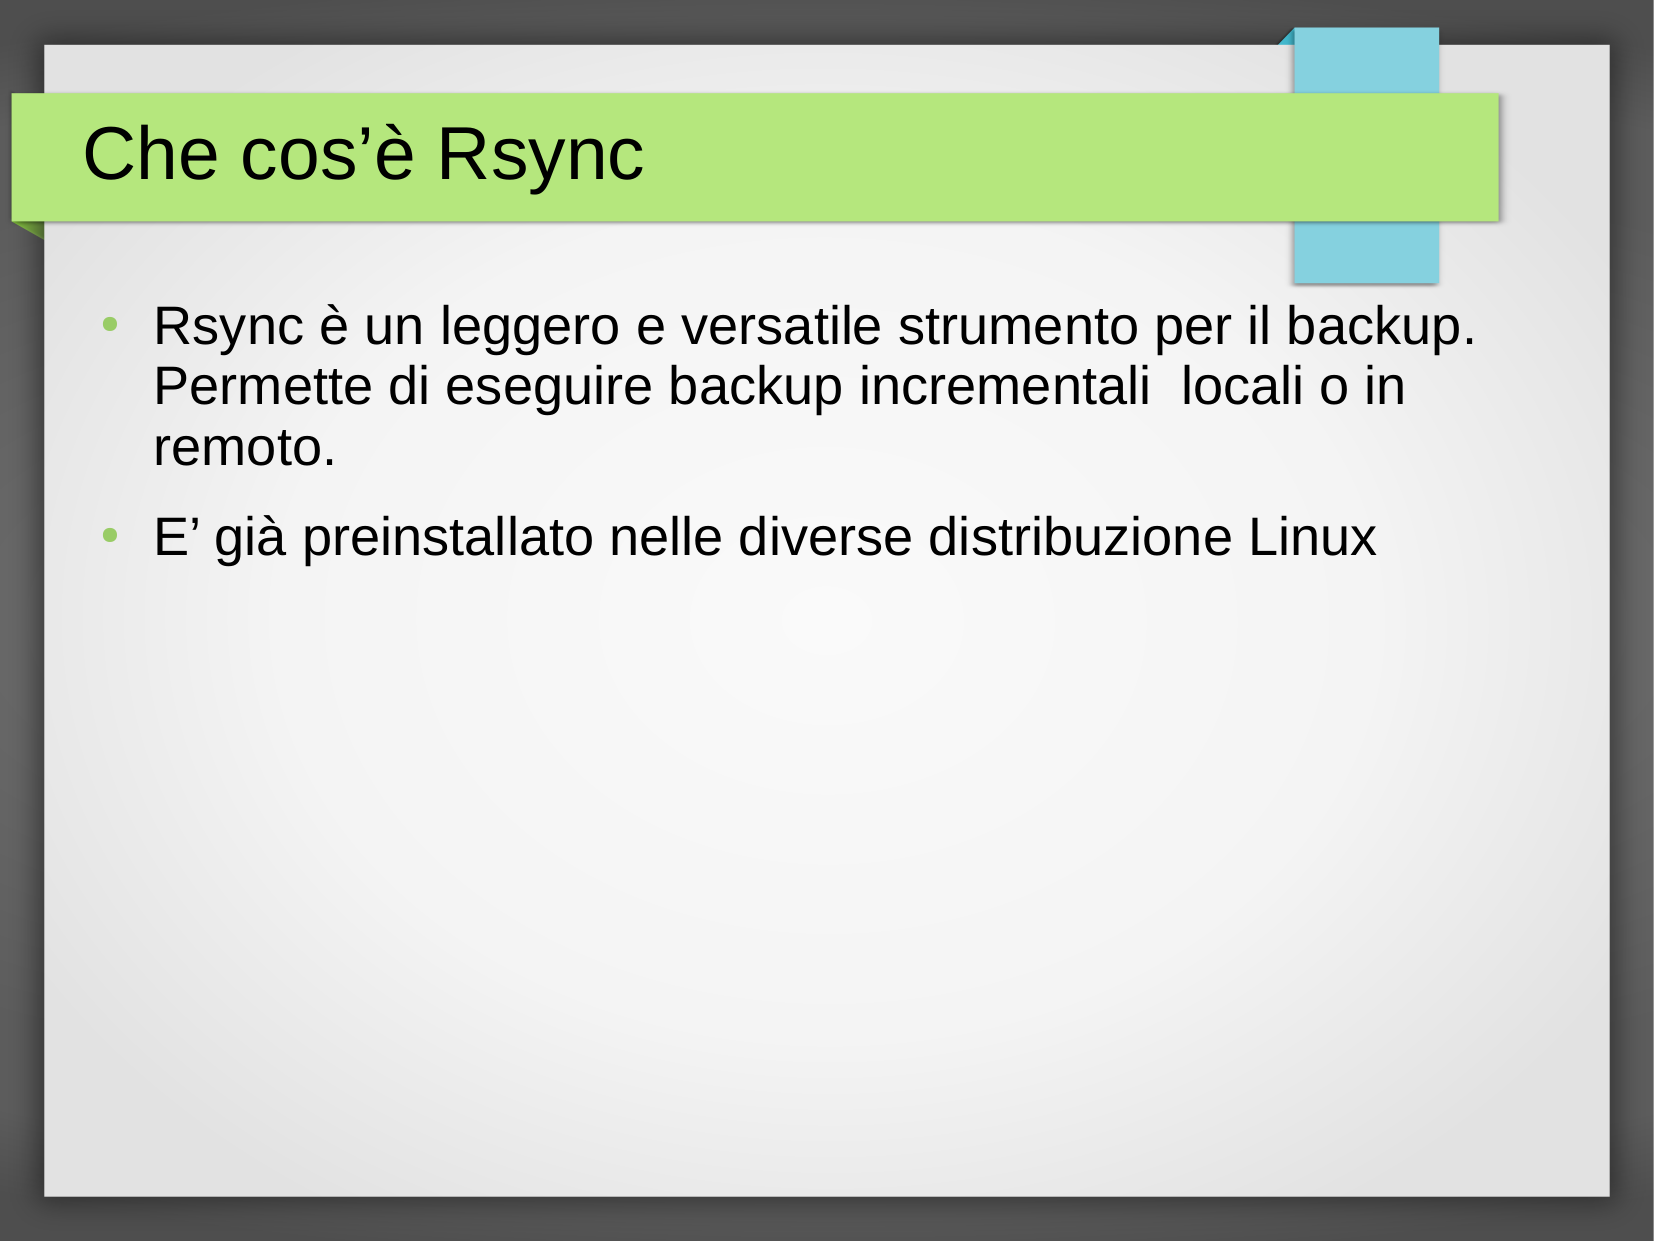

# Che cos’è Rsync
Rsync è un leggero e versatile strumento per il backup. Permette di eseguire backup incrementali locali o in remoto.
E’ già preinstallato nelle diverse distribuzione Linux